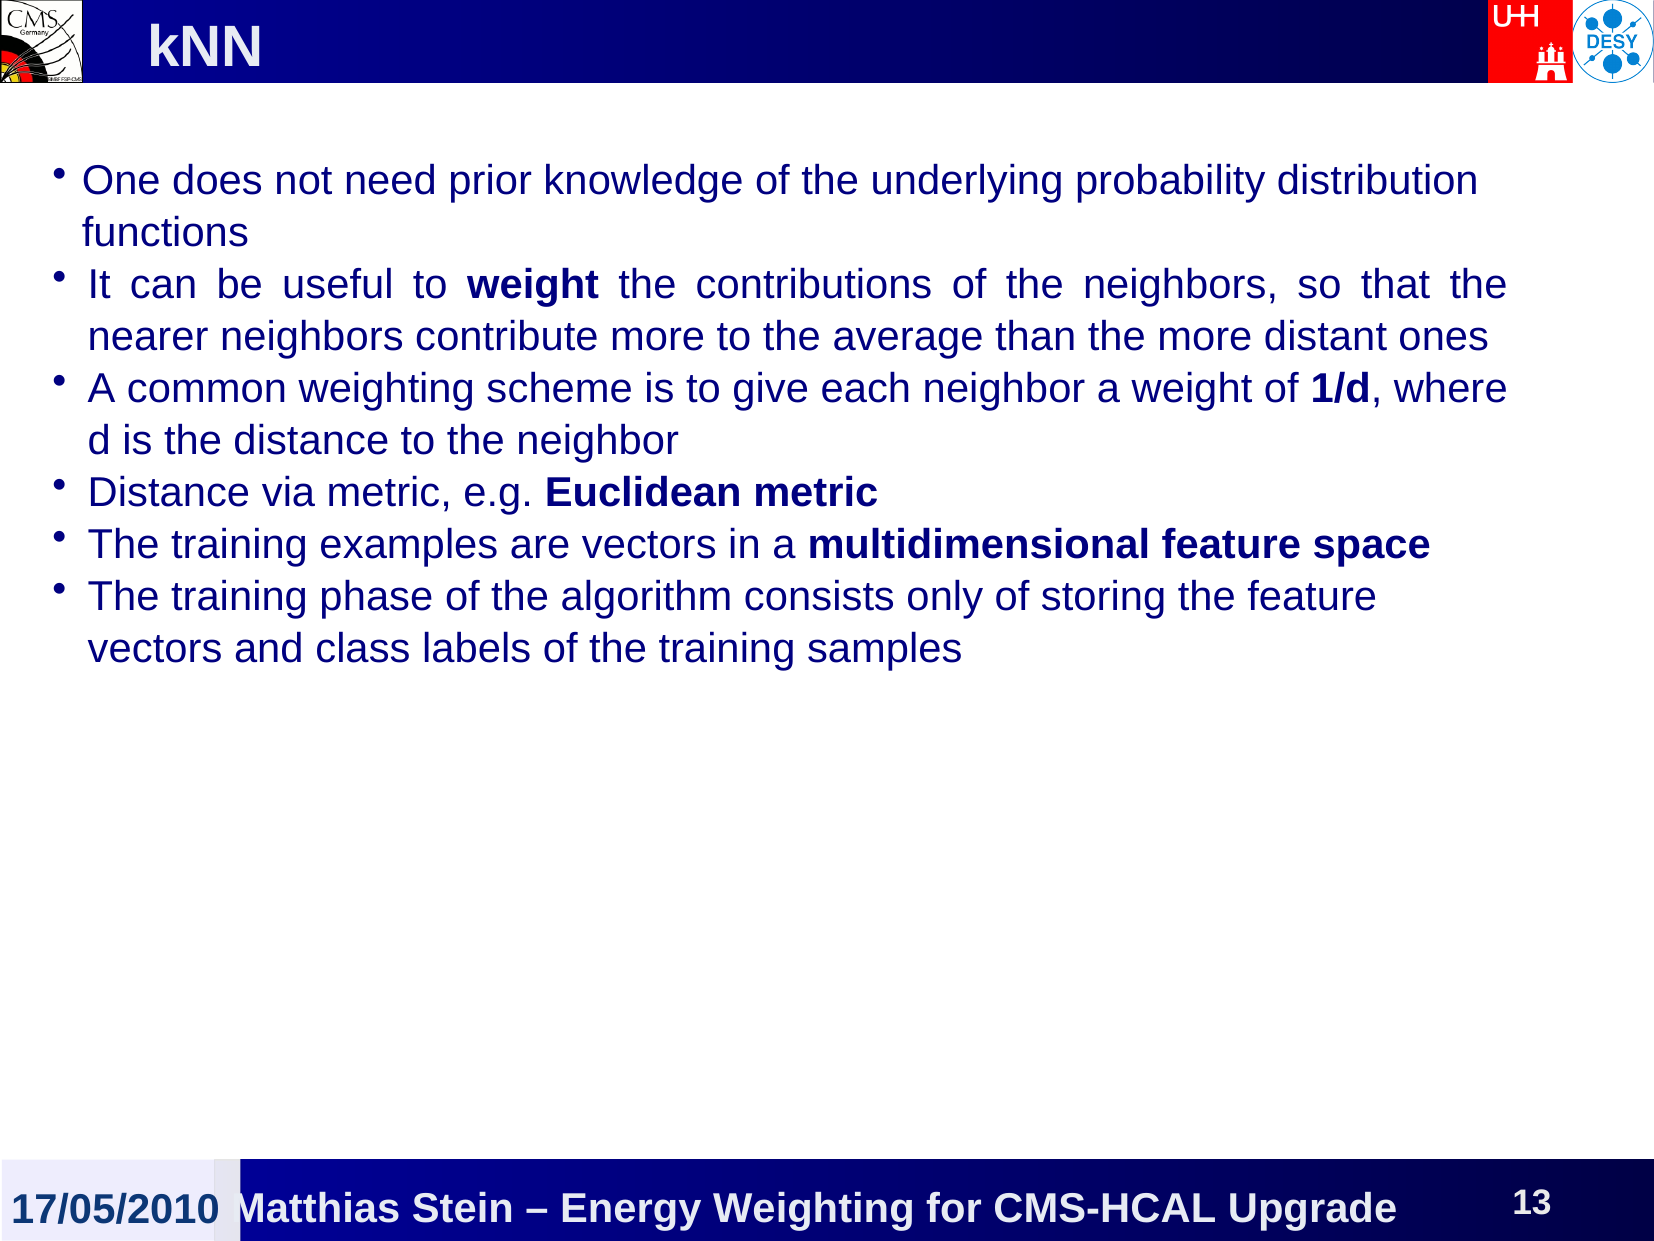

# kNN
One does not need prior knowledge of the underlying probability distribution functions
It can be useful to weight the contributions of the neighbors, so that the nearer neighbors contribute more to the average than the more distant ones
A common weighting scheme is to give each neighbor a weight of 1/d, where d is the distance to the neighbor
Distance via metric, e.g. Euclidean metric
The training examples are vectors in a multidimensional feature space
The training phase of the algorithm consists only of storing the feature vectors and class labels of the training samples